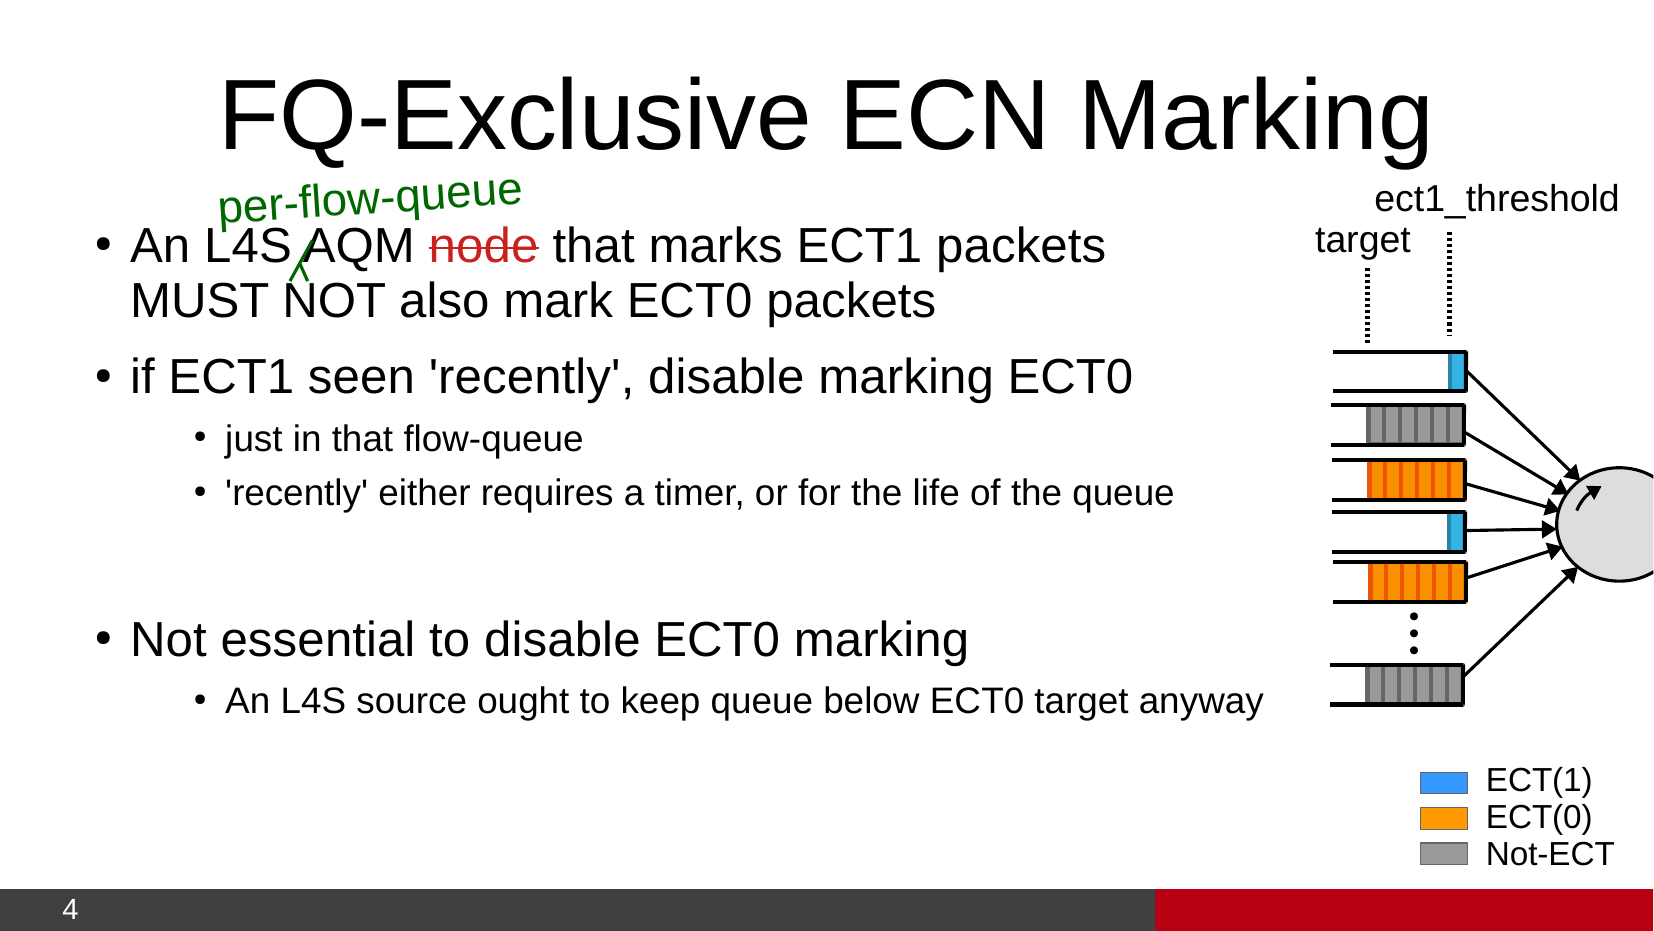

# FQ-Exclusive ECN Marking
per-flow-queue
ect1_threshold
target
An L4S AQM node that marks ECT1 packets
MUST NOT also mark ECT0 packets
if ECT1 seen 'recently', disable marking ECT0
just in that flow-queue
'recently' either requires a timer, or for the life of the queue
Not essential to disable ECT0 marking
An L4S source ought to keep queue below ECT0 target anyway
...
ECT(1)
ECT(0)
Not-ECT
4